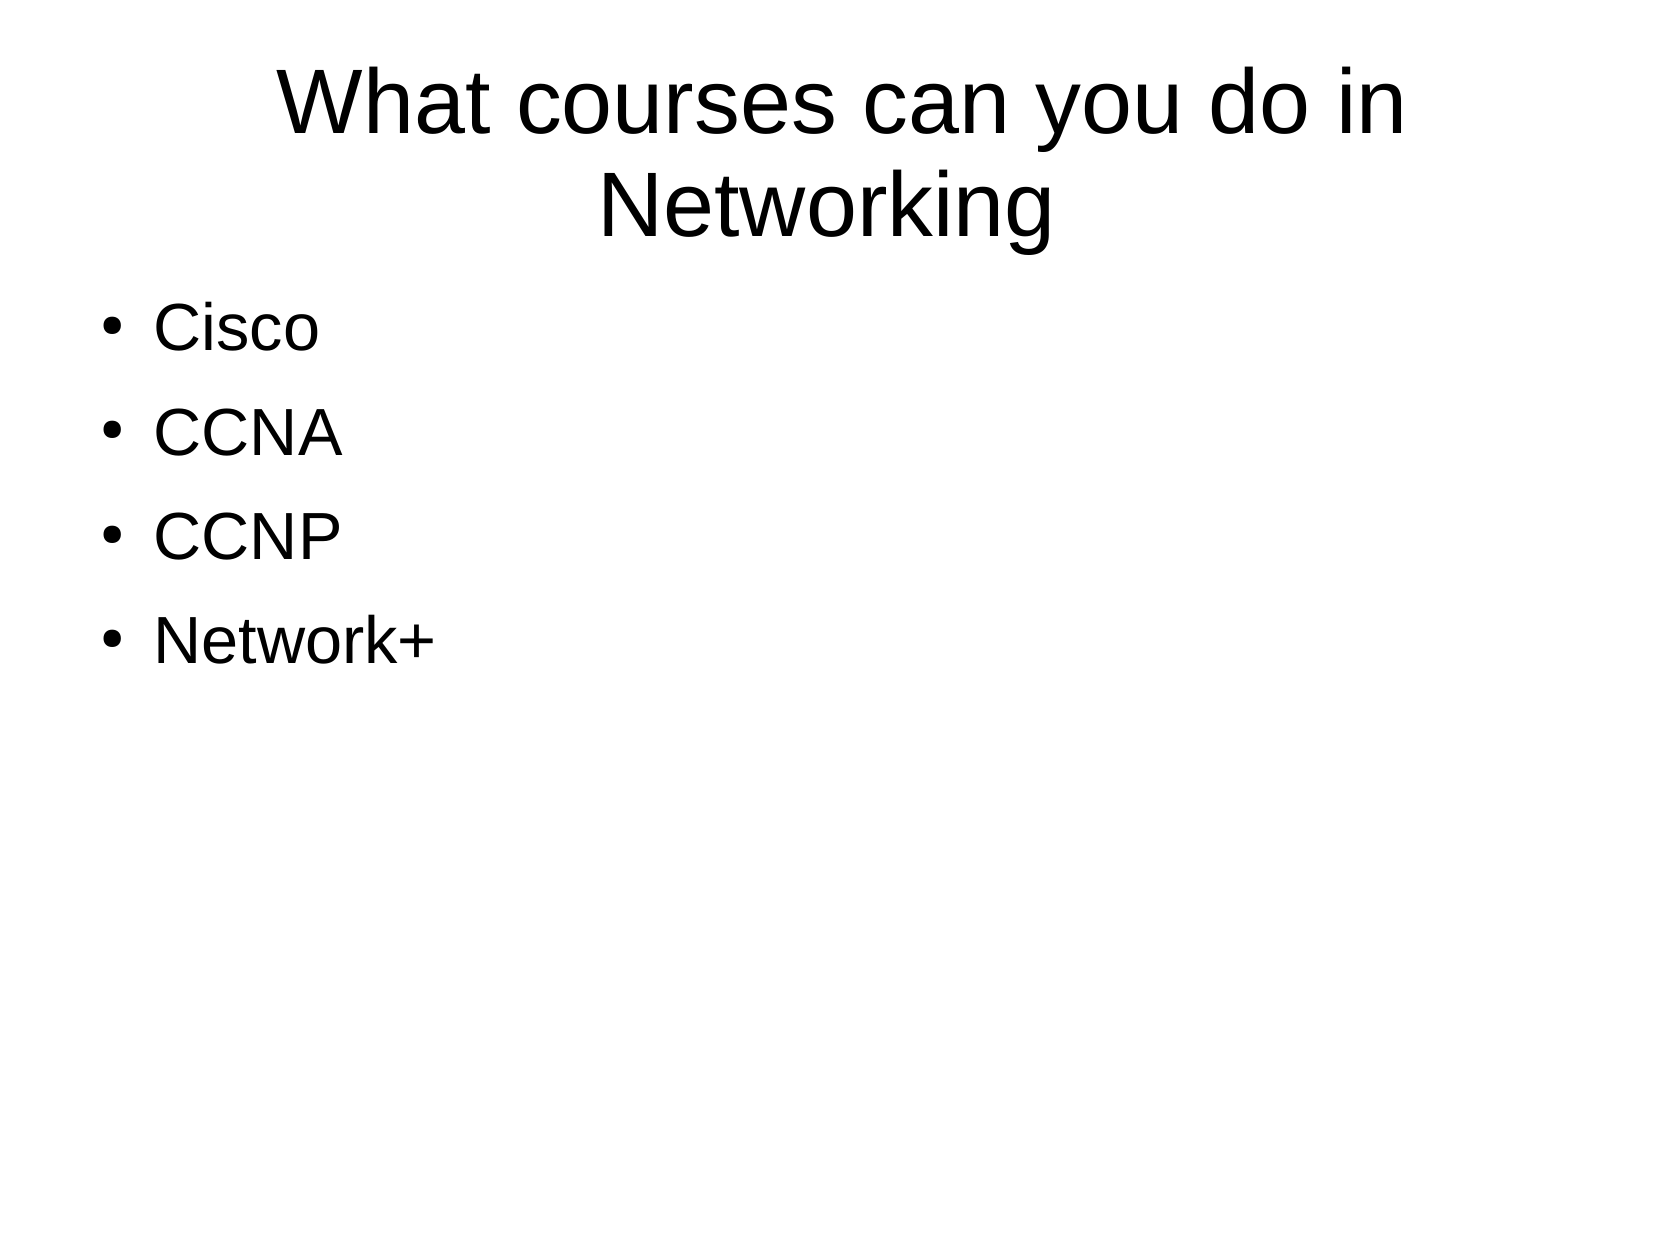

# What courses can you do in Networking
Cisco
CCNA
CCNP
Network+